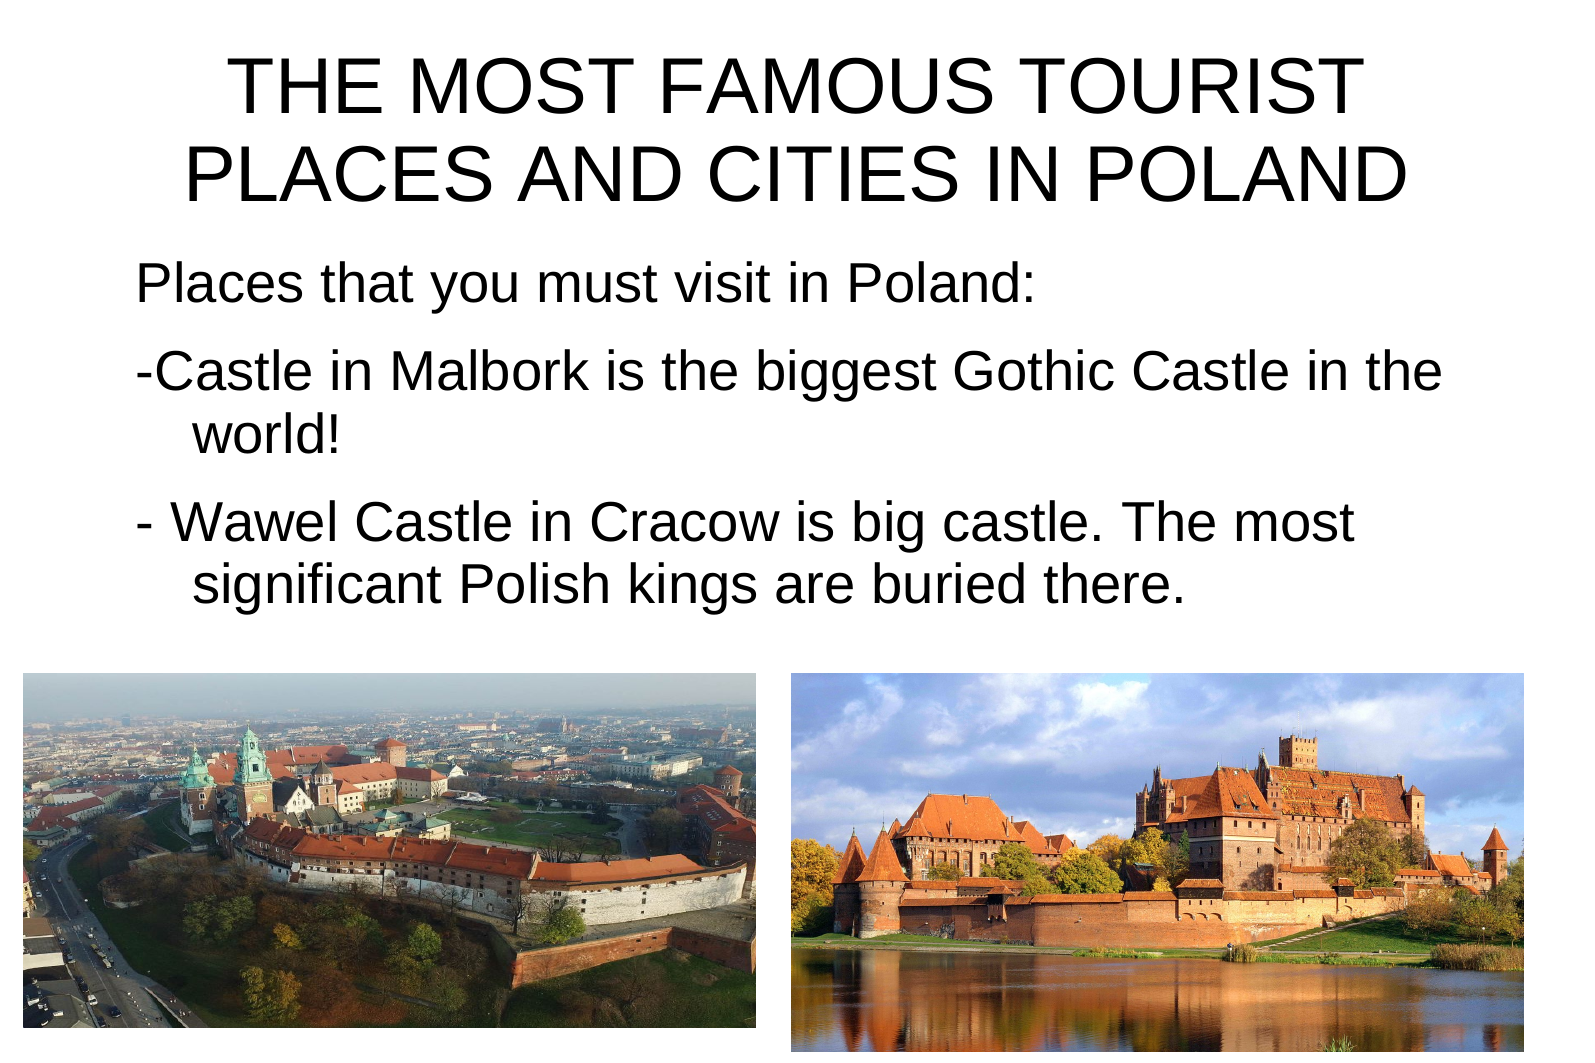

# THE MOST FAMOUS TOURIST PLACES AND CITIES IN POLAND
Places that you must visit in Poland:
-Castle in Malbork is the biggest Gothic Castle in the world!
- Wawel Castle in Cracow is big castle. The most significant Polish kings are buried there.